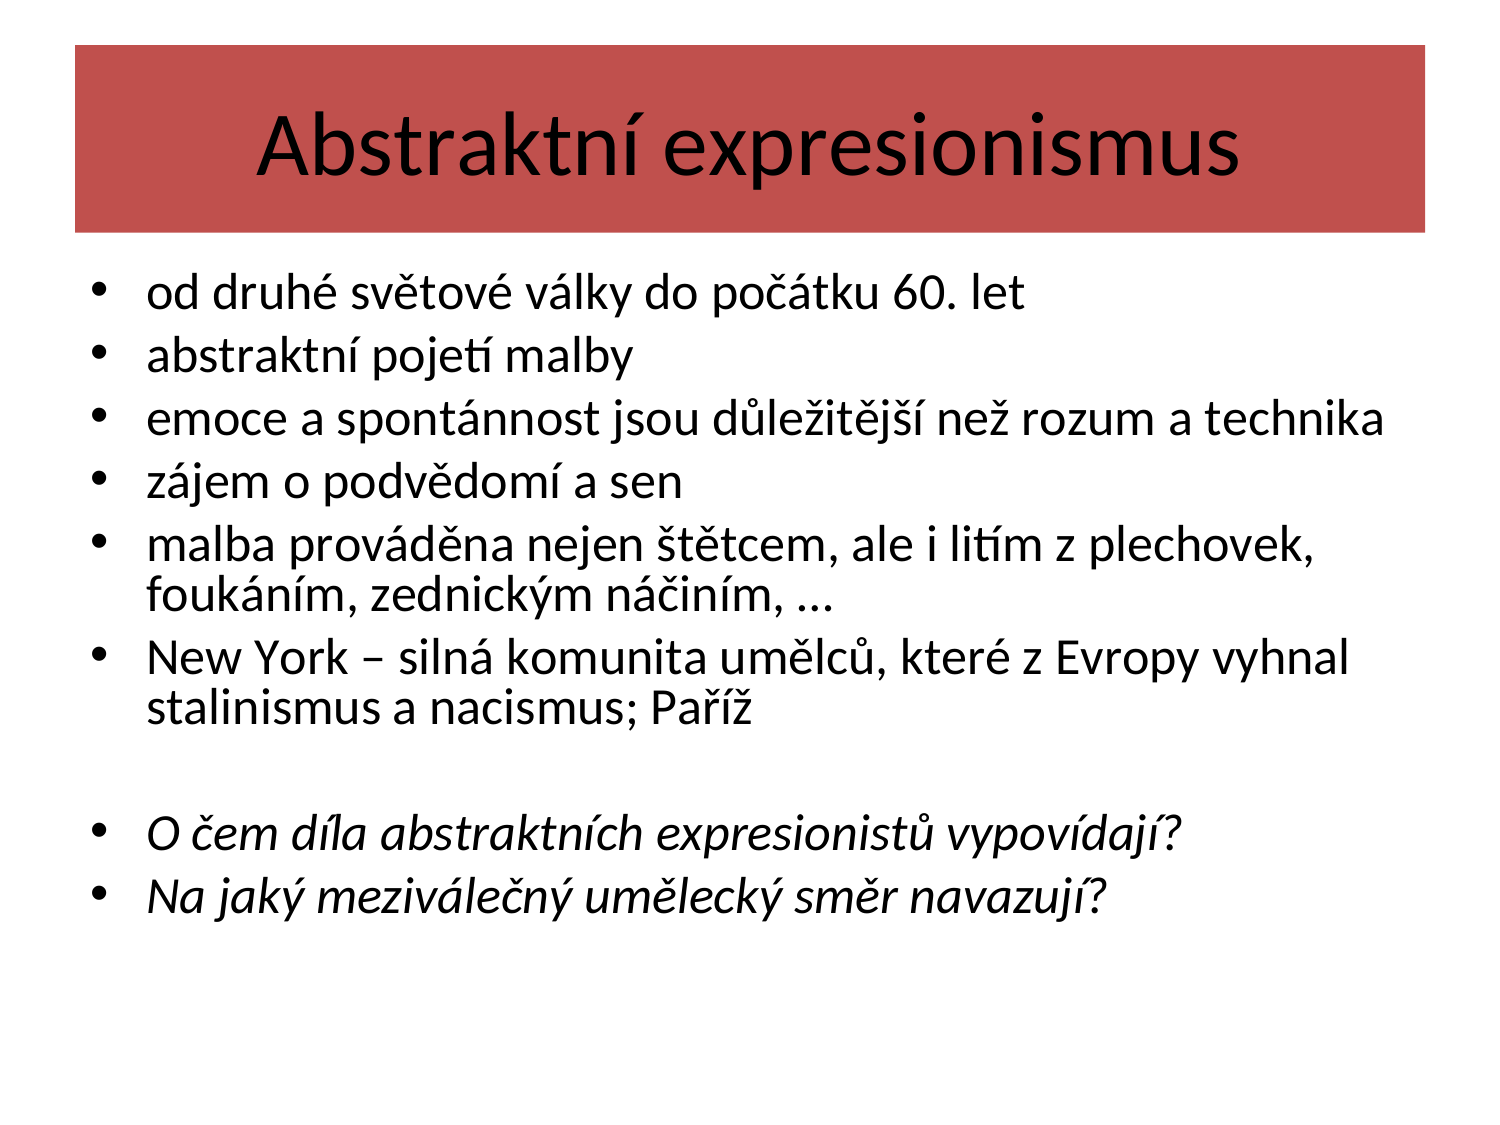

# Abstraktní expresionismus
od druhé světové války do počátku 60. let
abstraktní pojetí malby
emoce a spontánnost jsou důležitější než rozum a technika
zájem o podvědomí a sen
malba prováděna nejen štětcem, ale i litím z plechovek, foukáním, zednickým náčiním, …
New York – silná komunita umělců, které z Evropy vyhnal stalinismus a nacismus; Paříž
O čem díla abstraktních expresionistů vypovídají?
Na jaký meziválečný umělecký směr navazují?